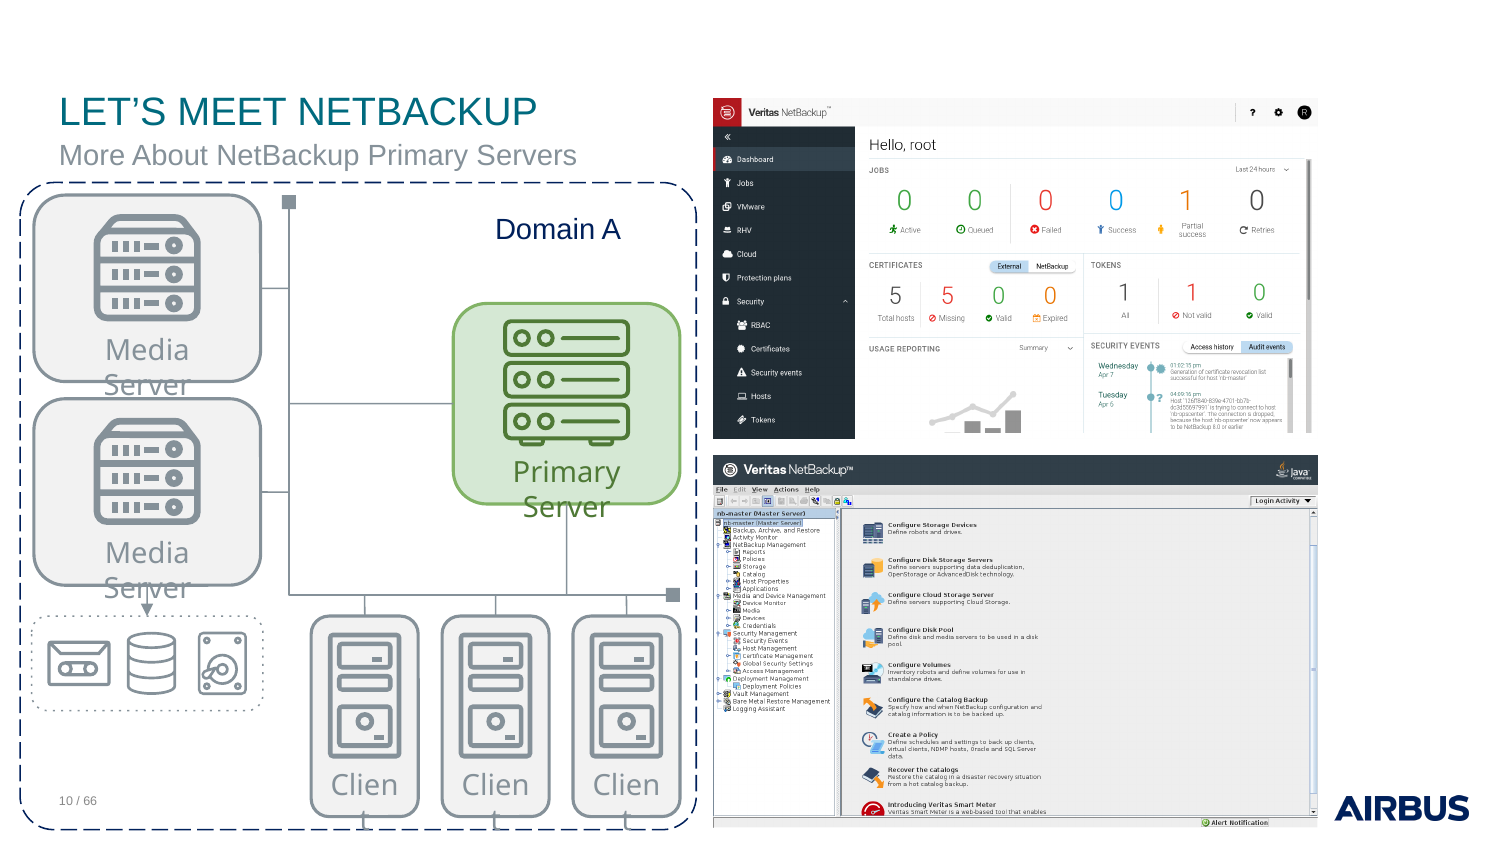

# LET’S MEET NETBACKUP More About NetBackup Primary Servers
Domain A
Media Server
Primary Server
Media Server
Client
Client
Client